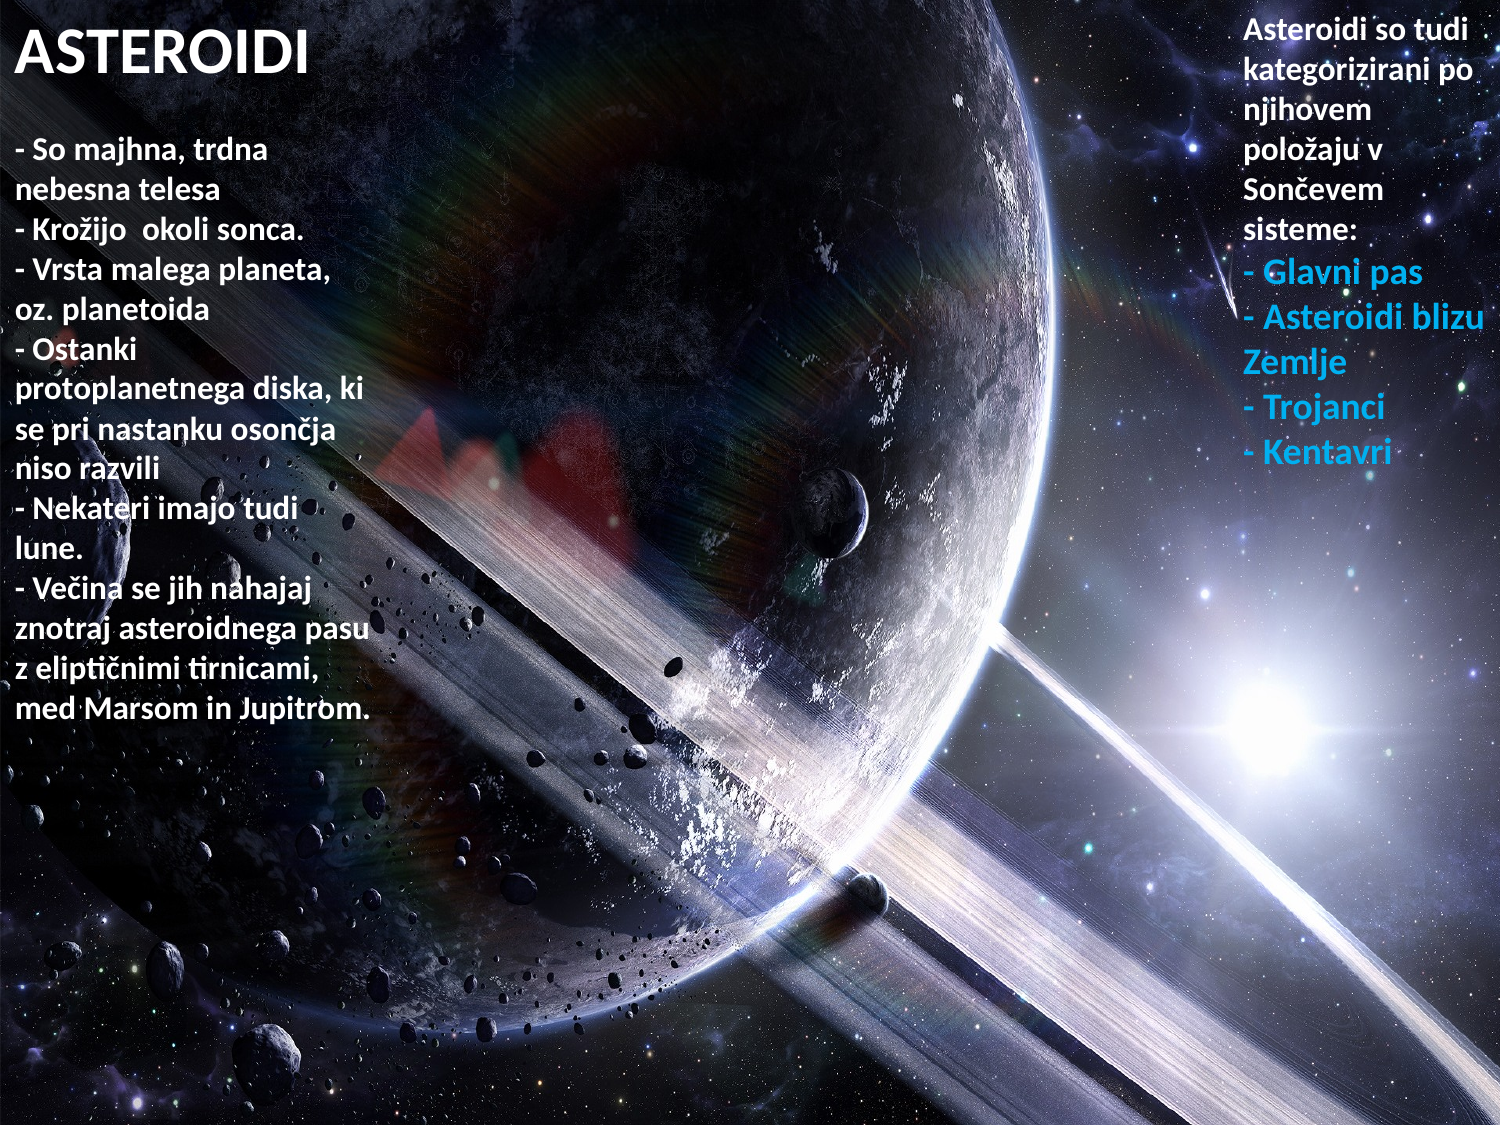

ASTEROIDI
- So majhna, trdna nebesna telesa
- Krožijo okoli sonca.
- Vrsta malega planeta, oz. planetoida
- Ostanki protoplanetnega diska, ki se pri nastanku osončja niso razvili
- Nekateri imajo tudi lune.
- Večina se jih nahajaj znotraj asteroidnega pasu z eliptičnimi tirnicami, med Marsom in Jupitrom.
Asteroidi so tudi kategorizirani po njihovem položaju v Sončevem sisteme:
- Glavni pas
- Asteroidi blizu Zemlje
- Trojanci
- Kentavri